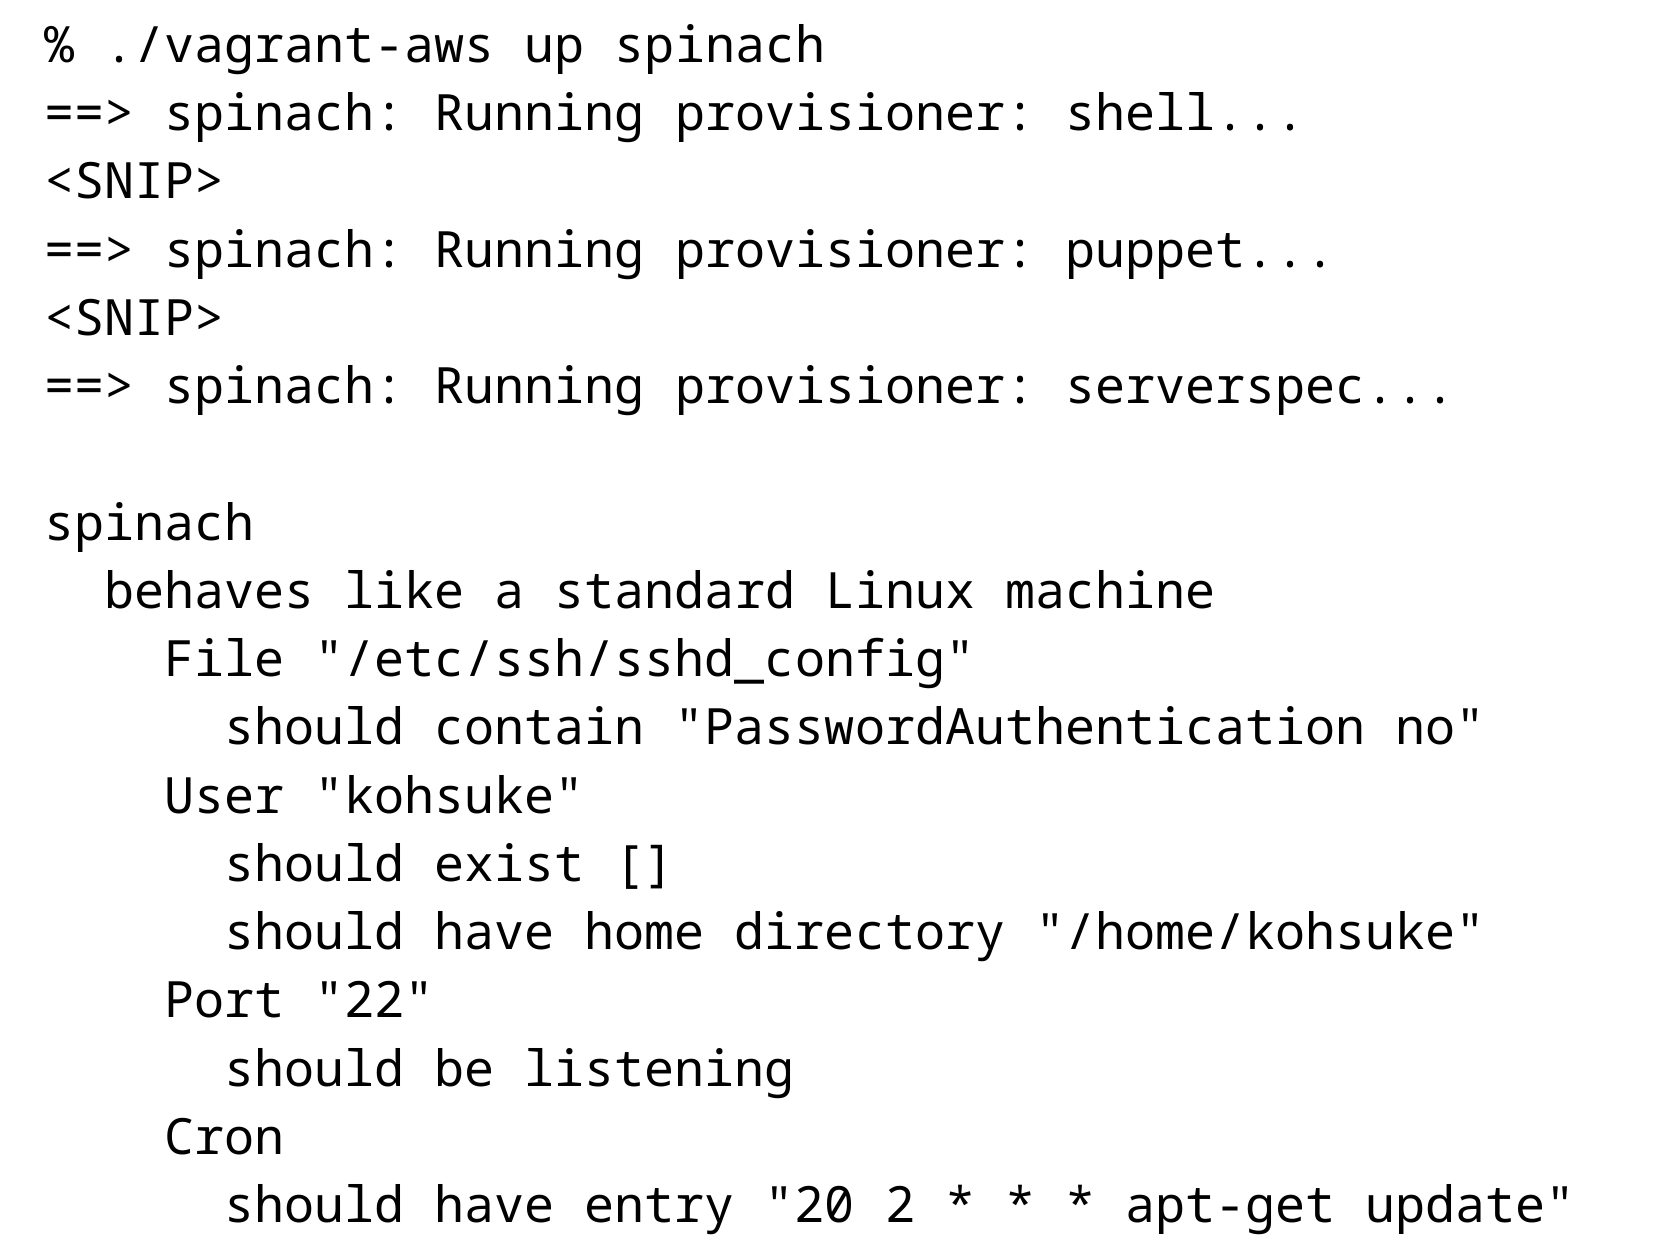

% ./vagrant-aws up spinach
==> spinach: Running provisioner: shell...
<SNIP>
==> spinach: Running provisioner: puppet...
<SNIP>
==> spinach: Running provisioner: serverspec...
spinach
 behaves like a standard Linux machine
 File "/etc/ssh/sshd_config"
 should contain "PasswordAuthentication no"
 User "kohsuke"
 should exist []
 should have home directory "/home/kohsuke"
 Port "22"
 should be listening
 Cron
 should have entry "20 2 * * * apt-get update"
 groovy support
 File "/etc/profile.d/groovy.sh"
 should be file
 File "/opt/groovy-2.3.1/bin/groovy"
 should be file